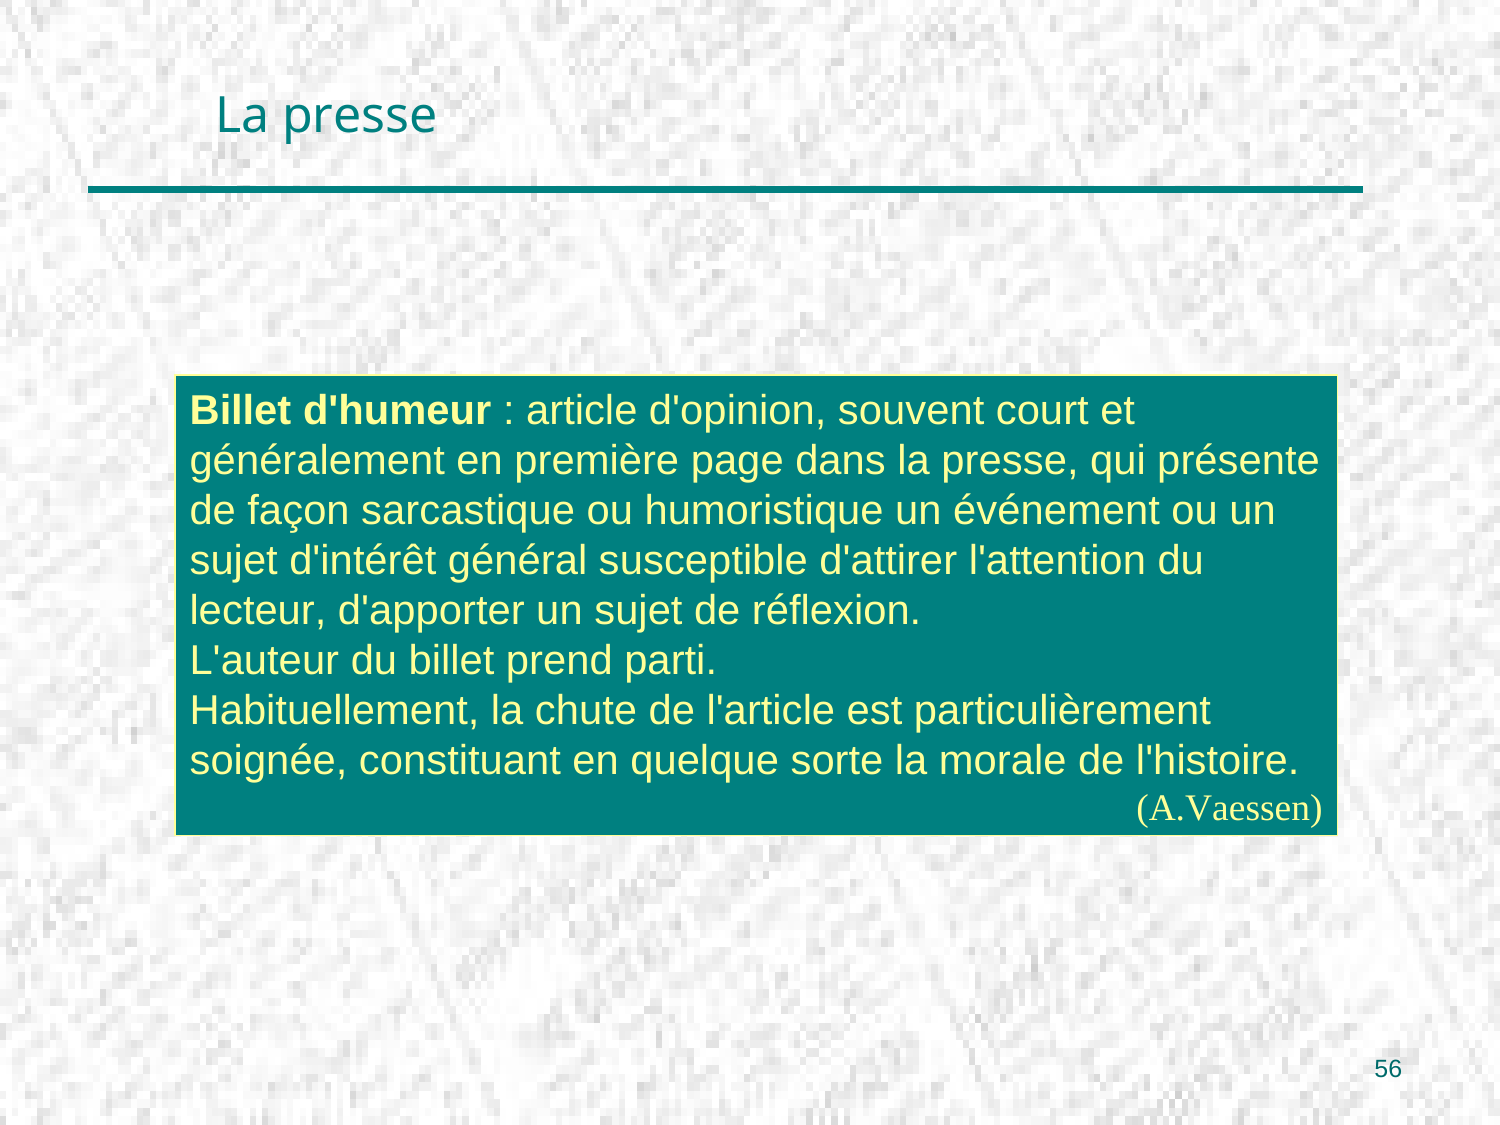

La presse
Billet d'humeur : article d'opinion, souvent court et généralement en première page dans la presse, qui présente de façon sarcastique ou humoristique un événement ou un sujet d'intérêt général susceptible d'attirer l'attention du lecteur, d'apporter un sujet de réflexion.
L'auteur du billet prend parti.
Habituellement, la chute de l'article est particulièrement soignée, constituant en quelque sorte la morale de l'histoire.
 (A.Vaessen)
Nomme deux éléments caractéristiques du « billet d ’humeur ».
56